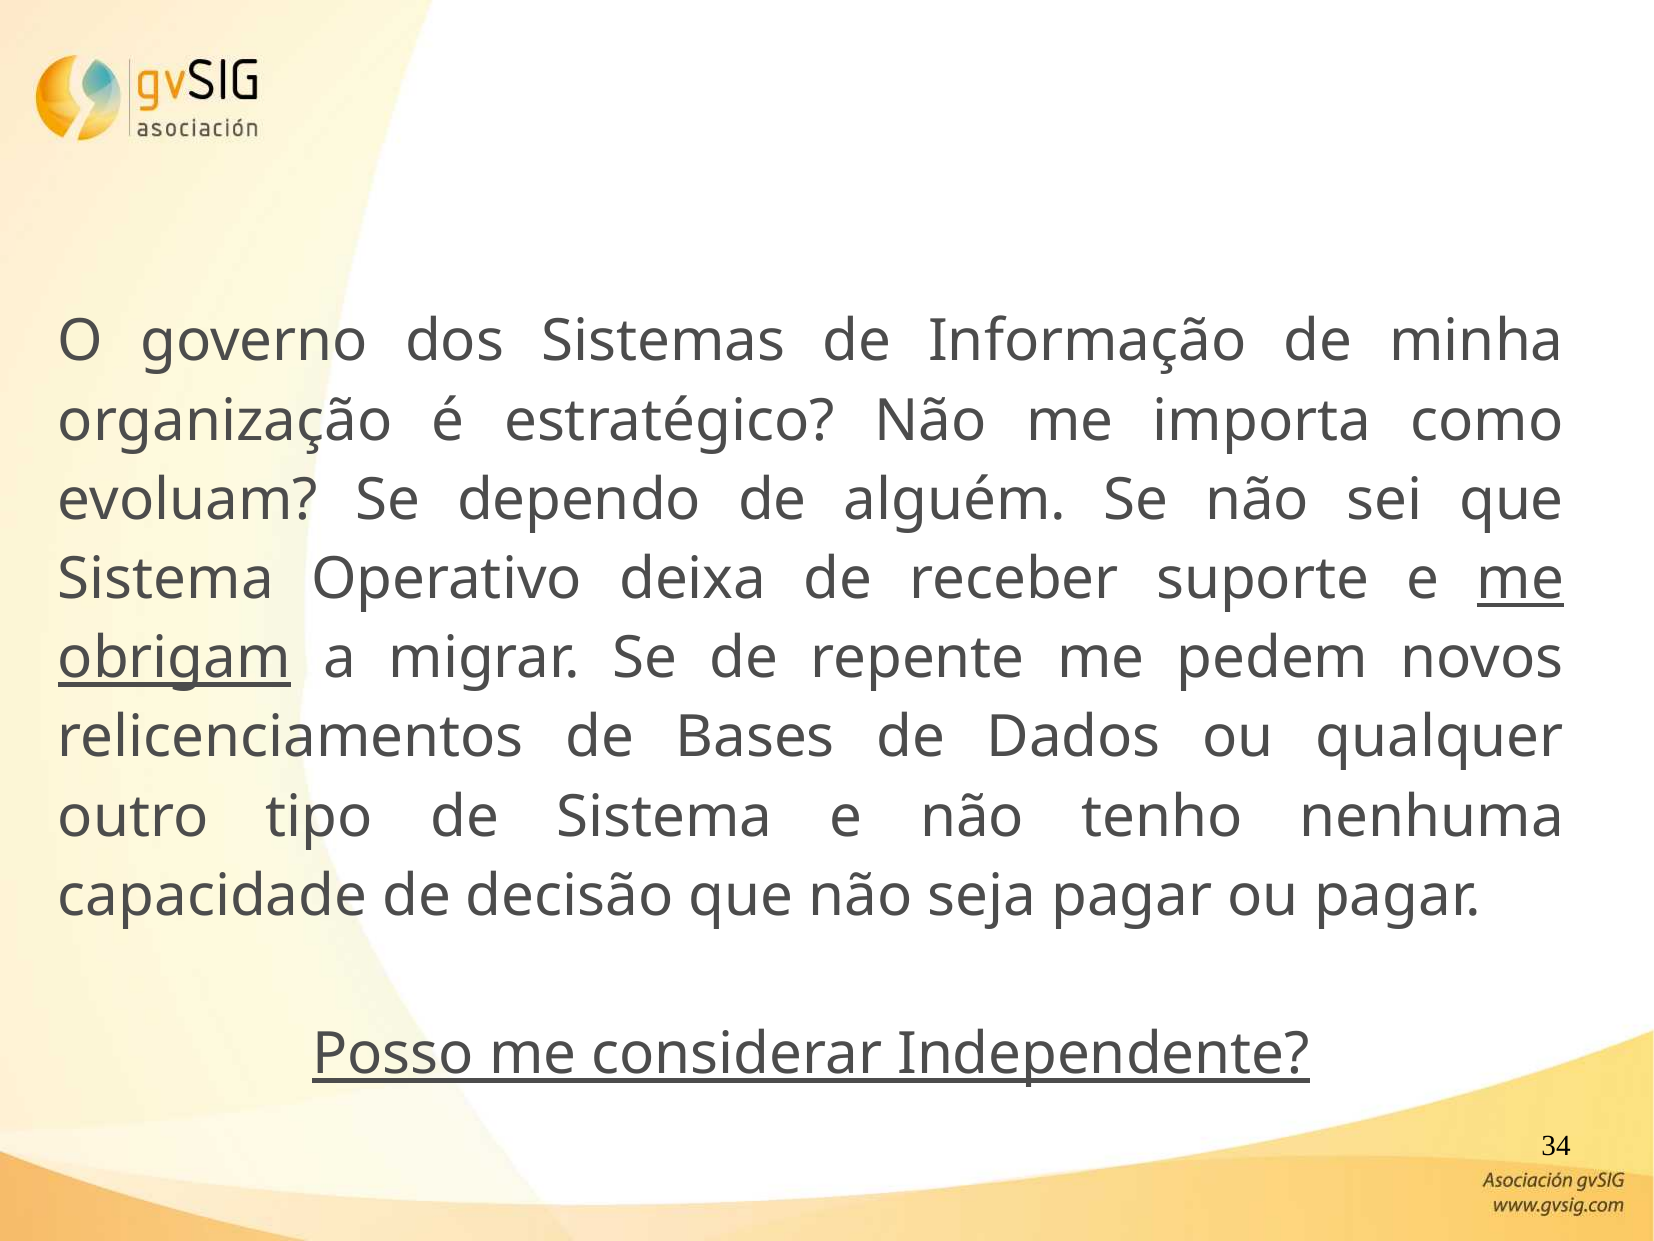

O governo dos Sistemas de Informação de minha organização é estratégico? Não me importa como evoluam? Se dependo de alguém. Se não sei que Sistema Operativo deixa de receber suporte e me obrigam a migrar. Se de repente me pedem novos relicenciamentos de Bases de Dados ou qualquer outro tipo de Sistema e não tenho nenhuma capacidade de decisão que não seja pagar ou pagar.
Posso me considerar Independente?
34